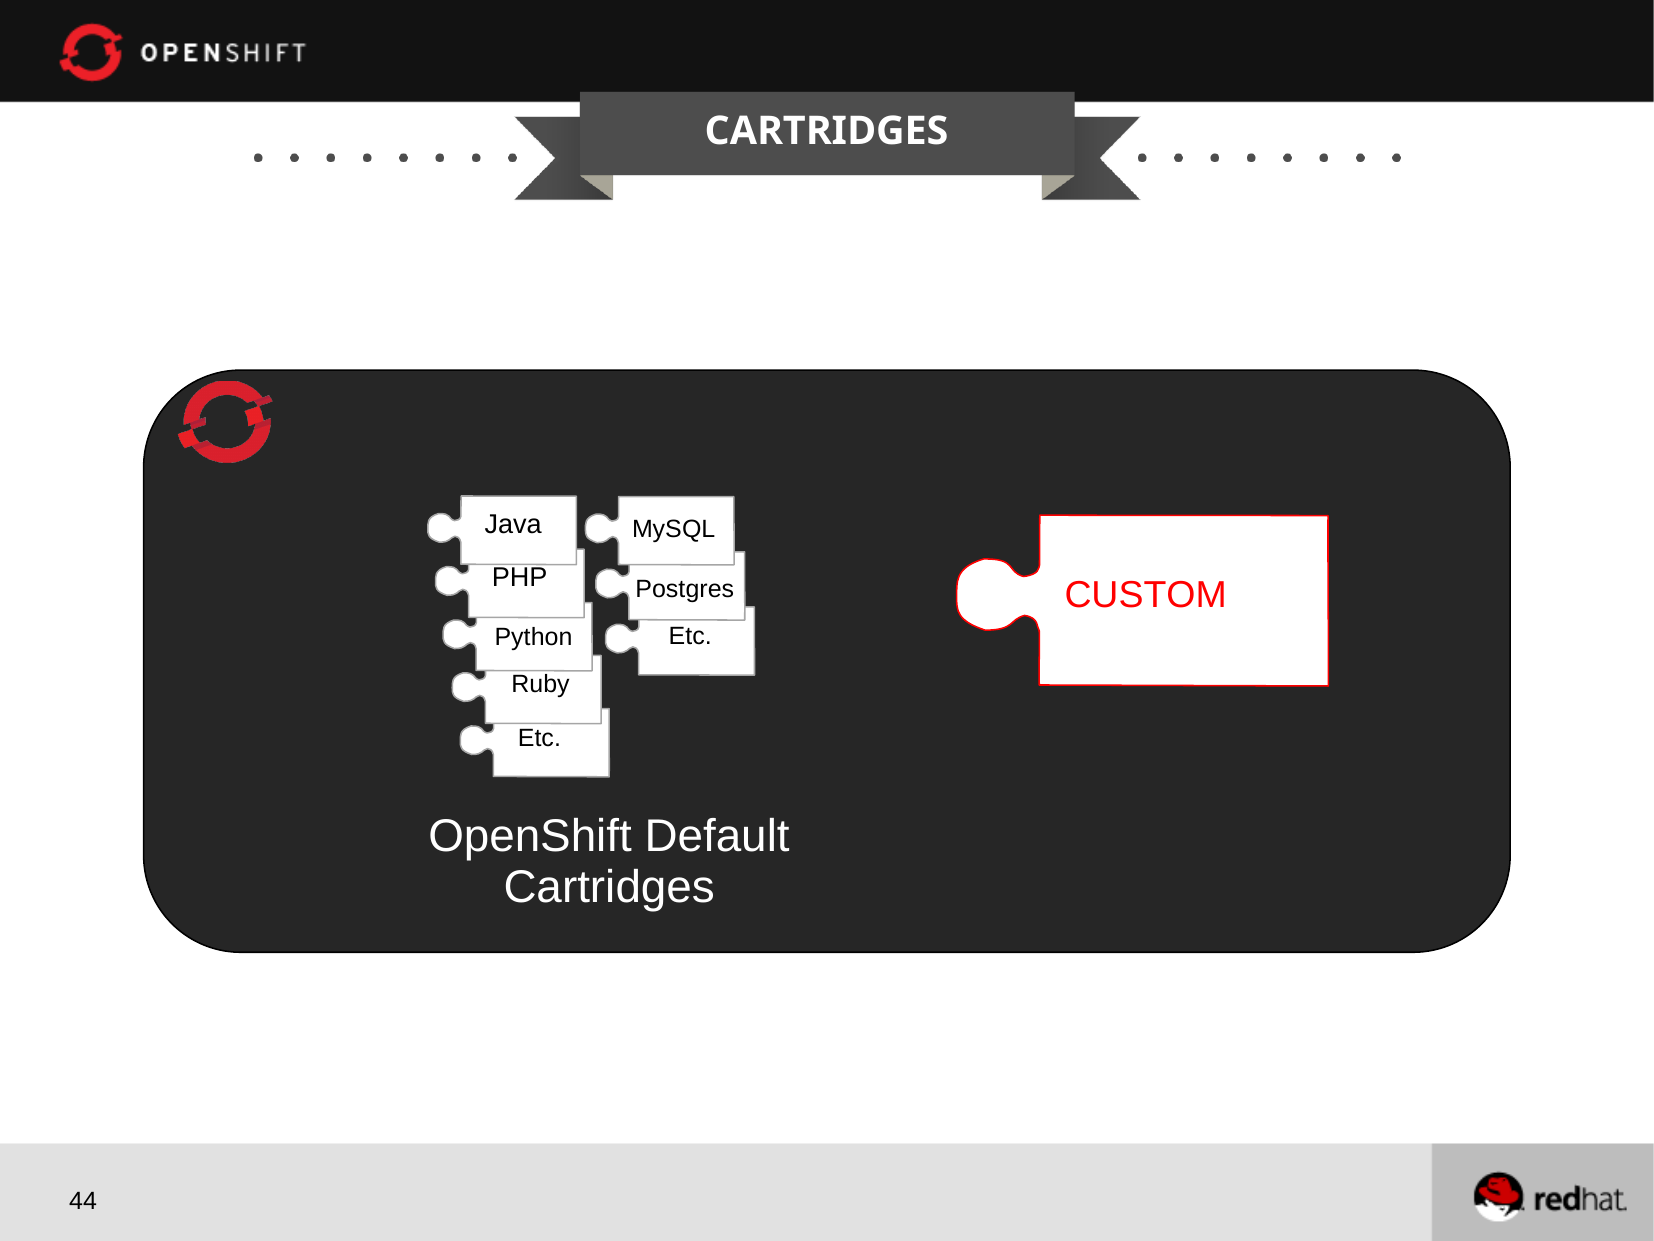

CARTRIDGES
Java
MySQL
CUSTOM
PHP
Postgres
Python
Etc.
Ruby
Etc.
OpenShift Default
Cartridges